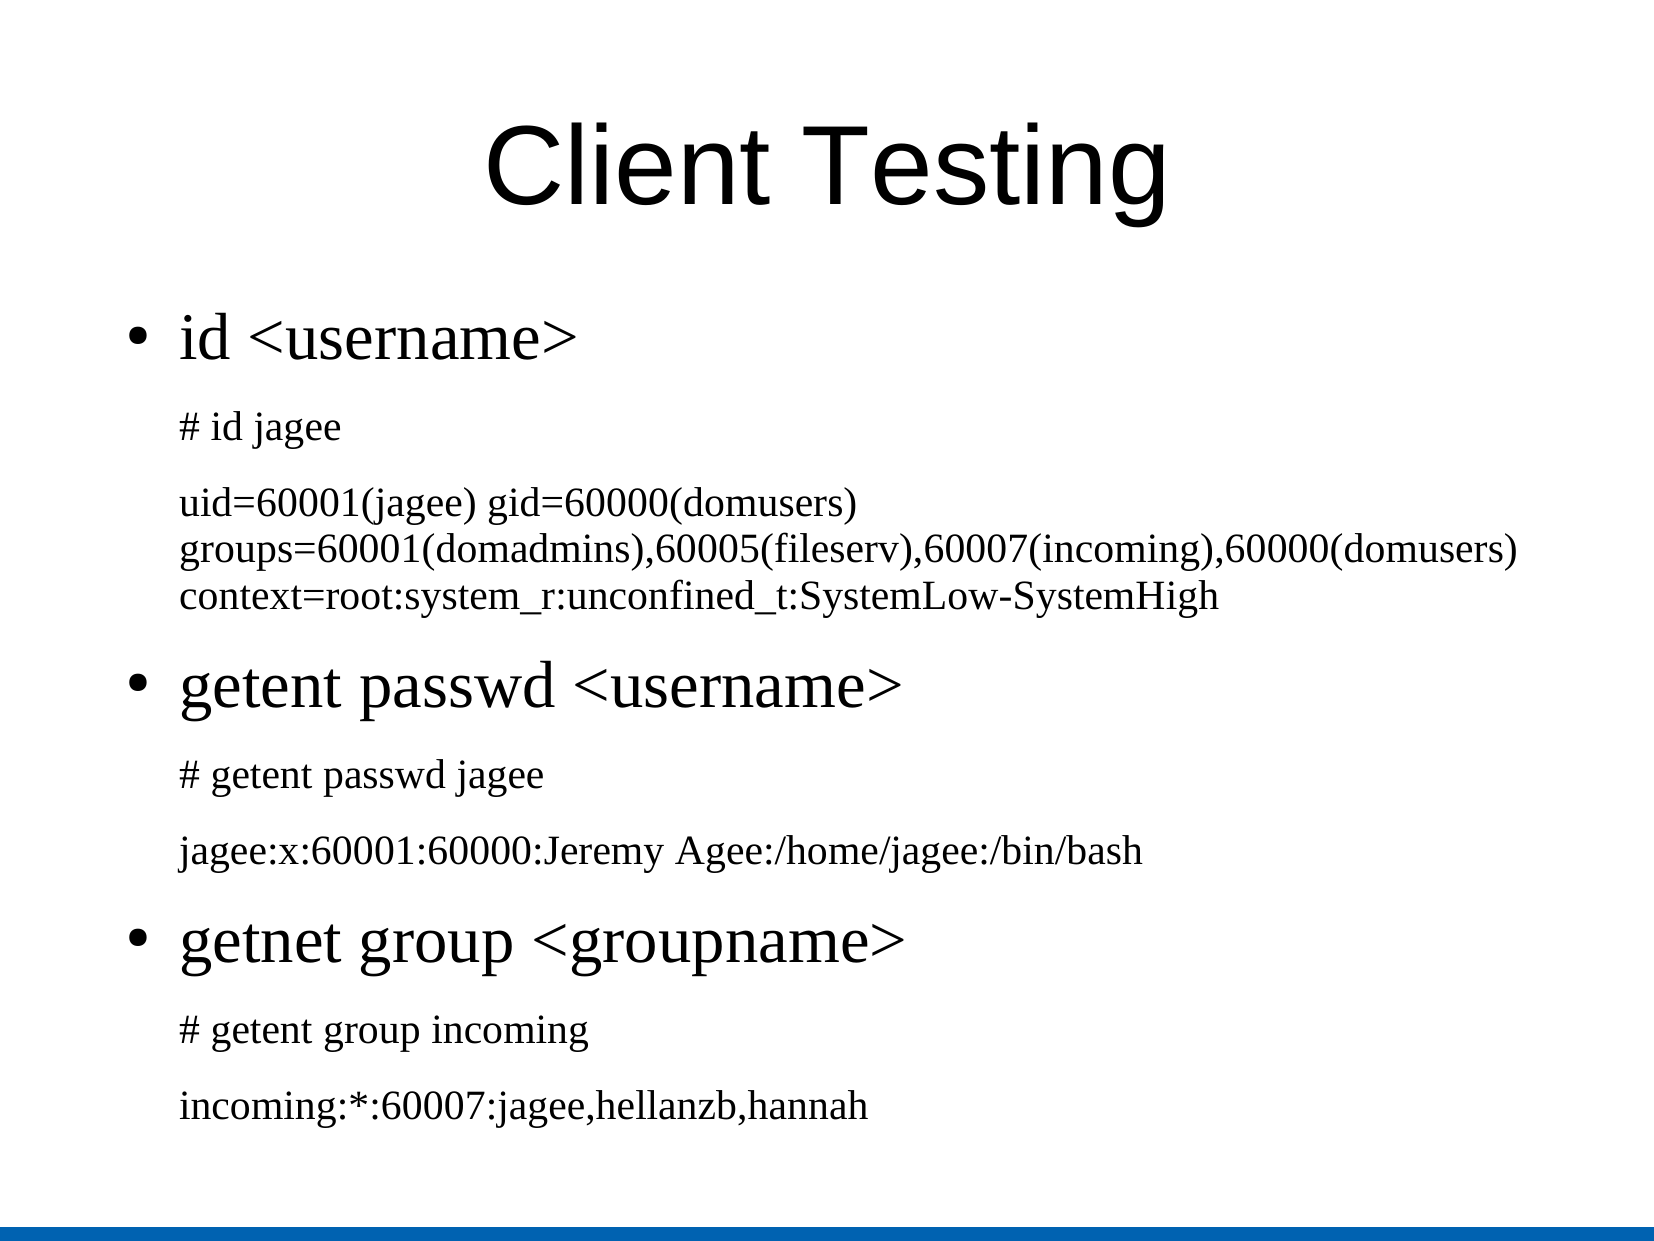

# Client Testing
id <username>
# id jagee
uid=60001(jagee) gid=60000(domusers) groups=60001(domadmins),60005(fileserv),60007(incoming),60000(domusers) context=root:system_r:unconfined_t:SystemLow-SystemHigh
getent passwd <username>
# getent passwd jagee
jagee:x:60001:60000:Jeremy Agee:/home/jagee:/bin/bash
getnet group <groupname>
# getent group incoming
incoming:*:60007:jagee,hellanzb,hannah